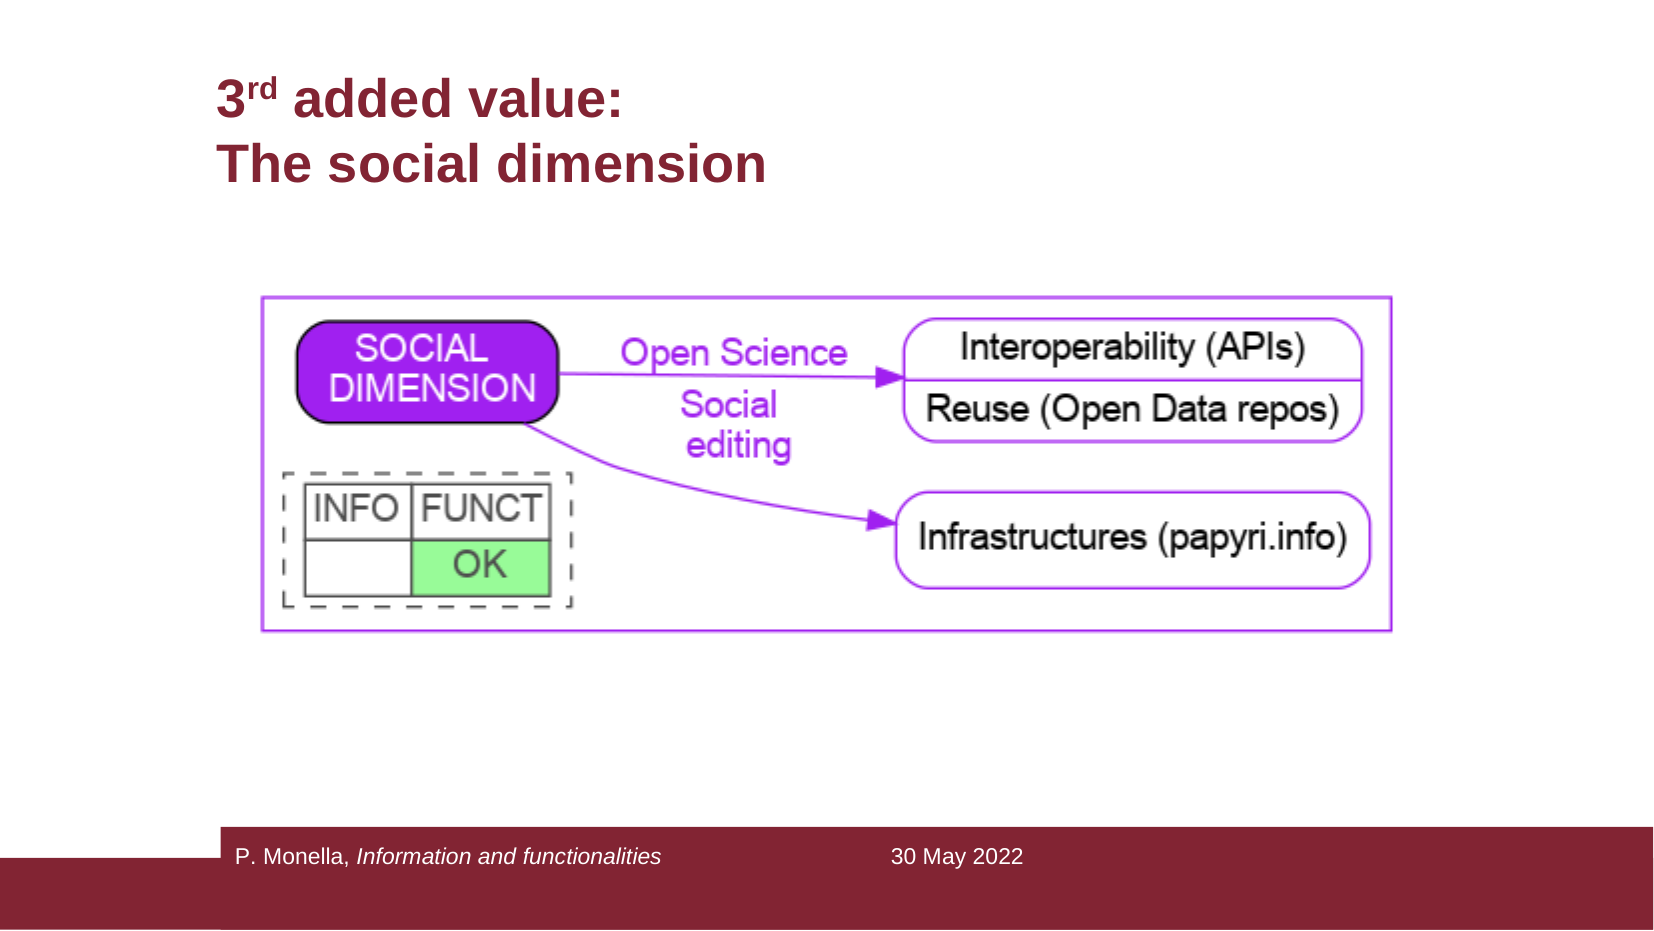

# 3rd added value: The social dimension